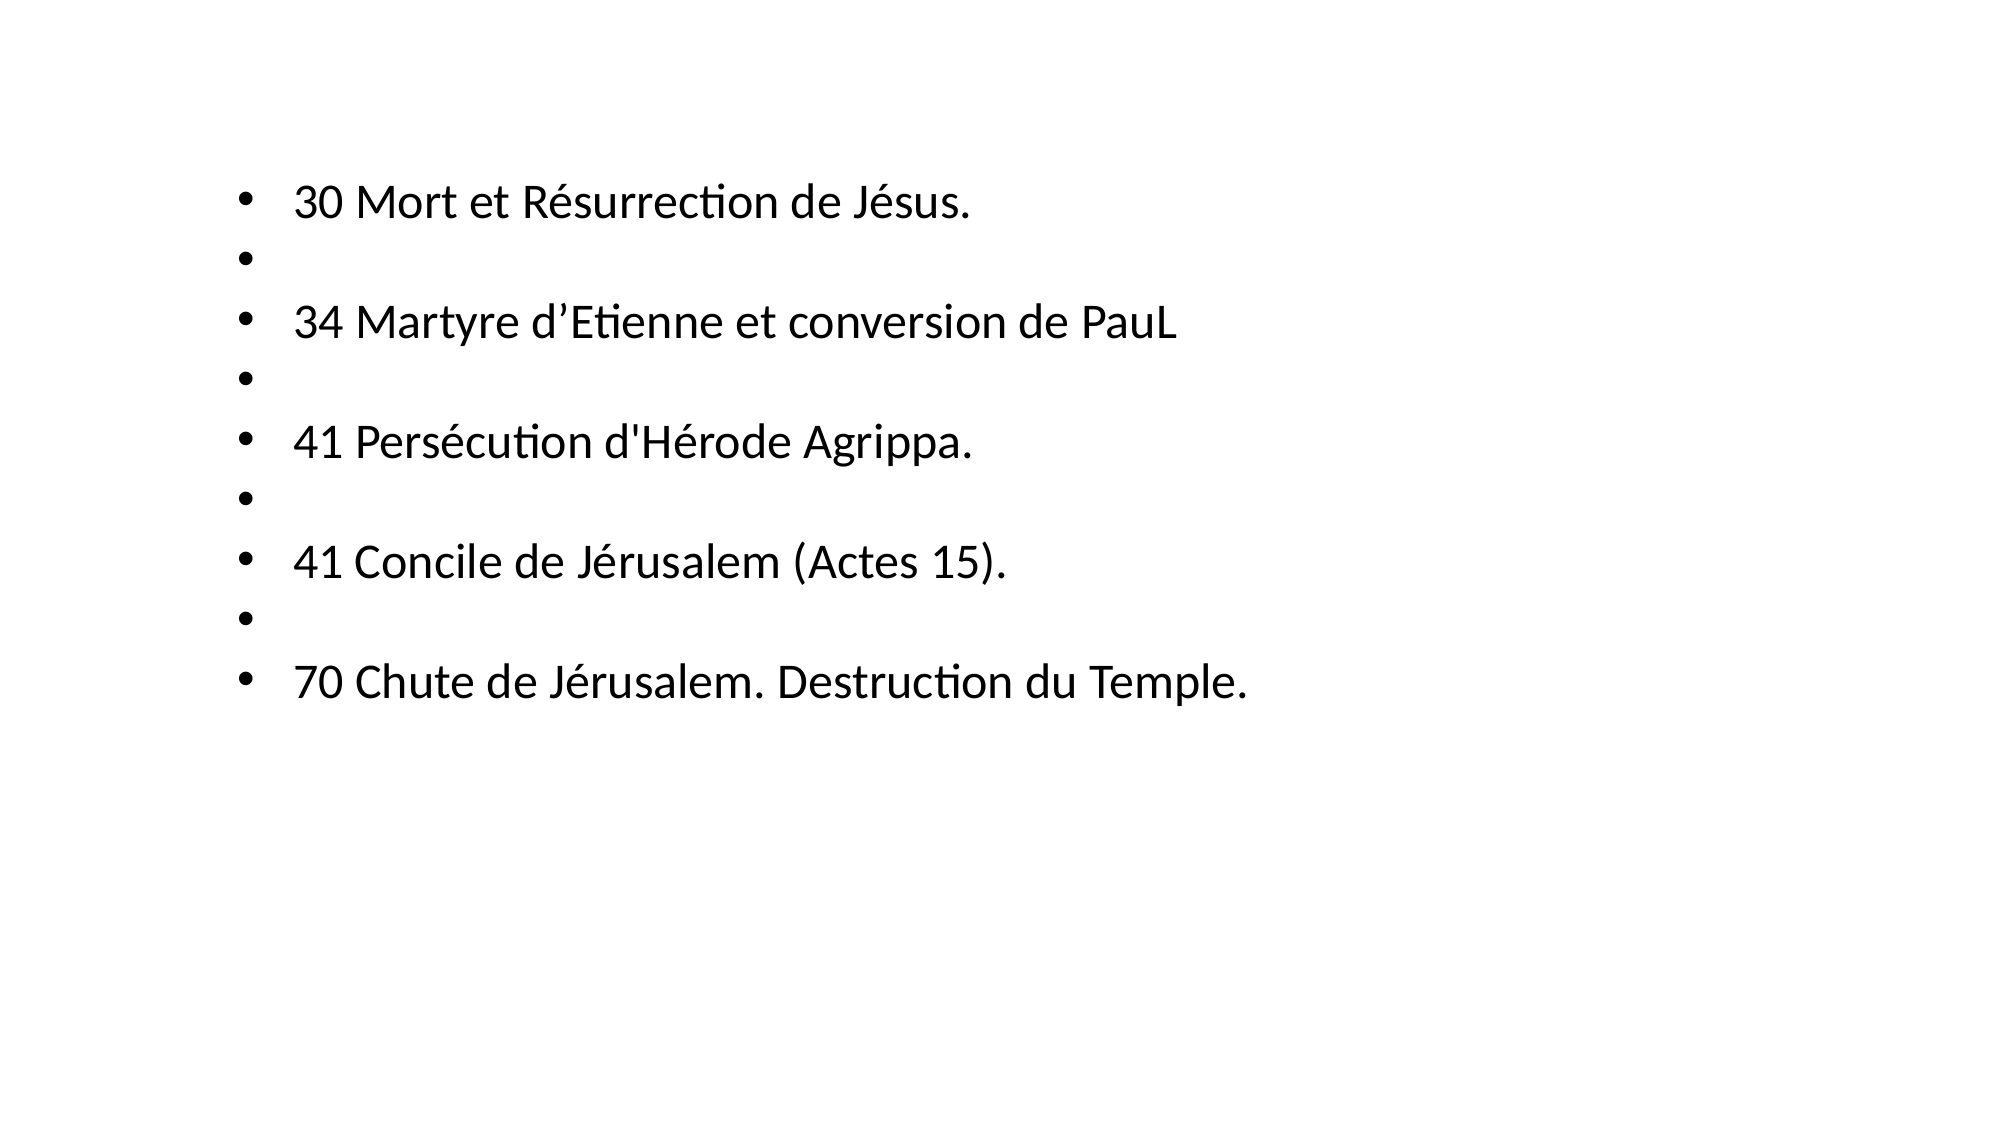

30 Mort et Résurrection de Jésus.
34 Martyre d’Etienne et conversion de PauL
41 Persécution d'Hérode Agrippa.
41 Concile de Jérusalem (Actes 15).
70 Chute de Jérusalem. Destruction du Temple.